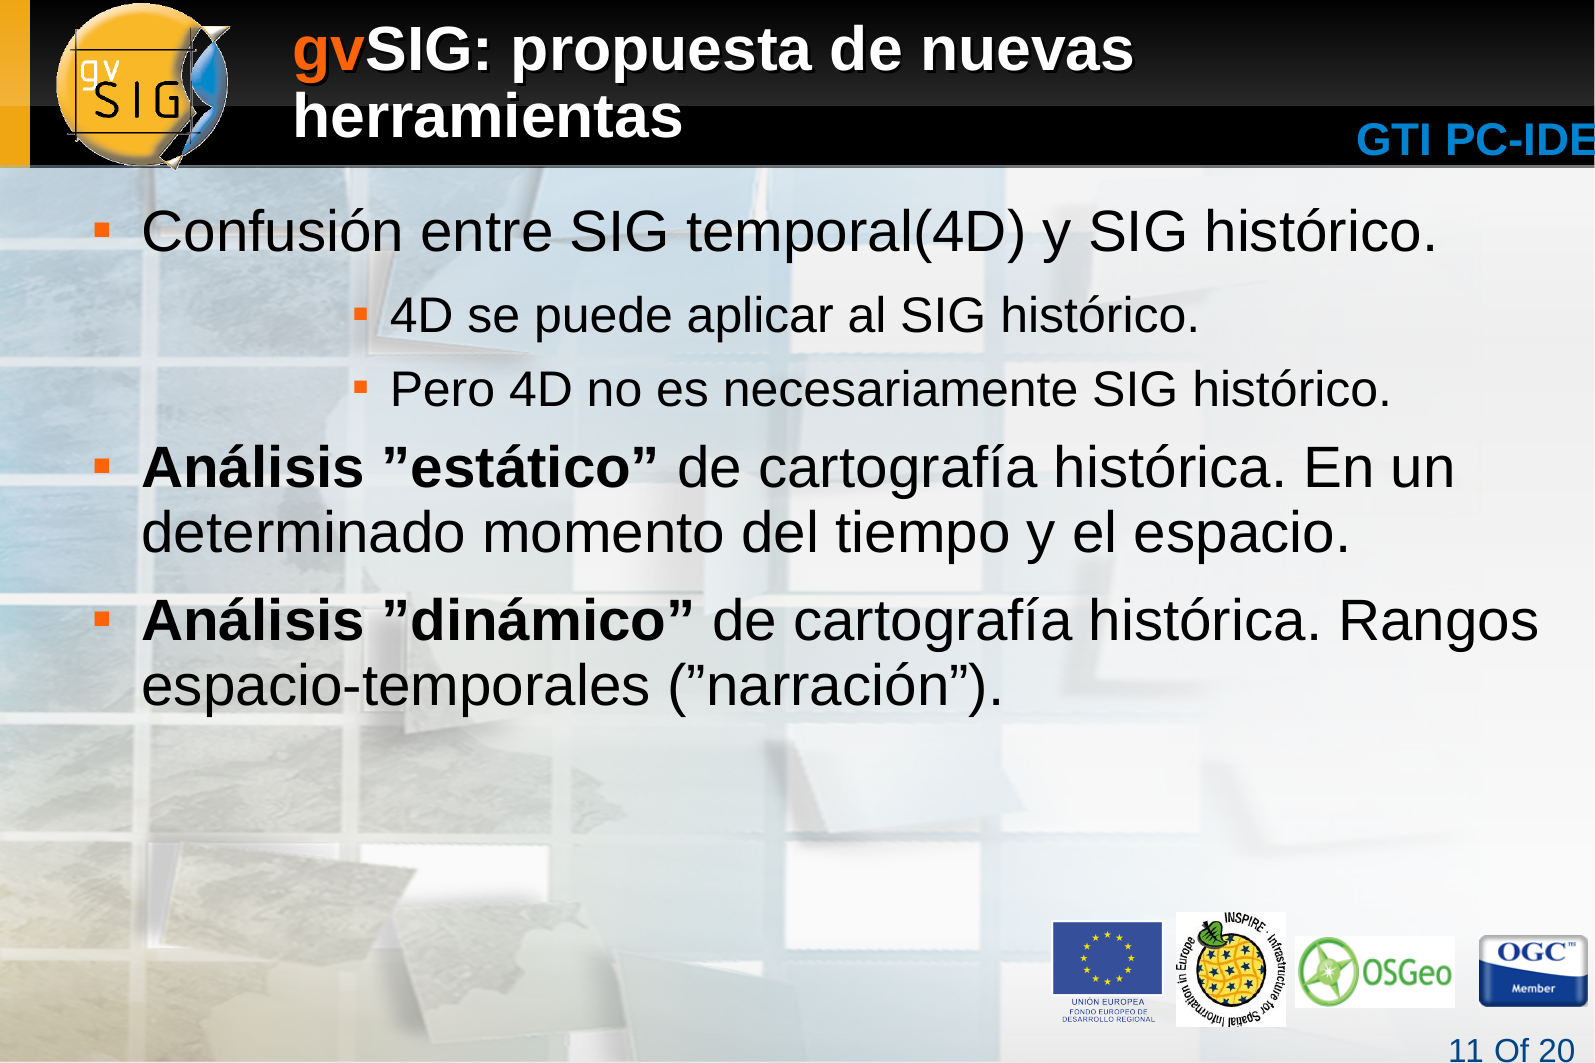

gvSIG: propuesta de nuevas herramientas
# Confusión entre SIG temporal(4D) y SIG histórico.
4D se puede aplicar al SIG histórico.
Pero 4D no es necesariamente SIG histórico.
Análisis ”estático” de cartografía histórica. En un determinado momento del tiempo y el espacio.
Análisis ”dinámico” de cartografía histórica. Rangos espacio-temporales (”narración”).